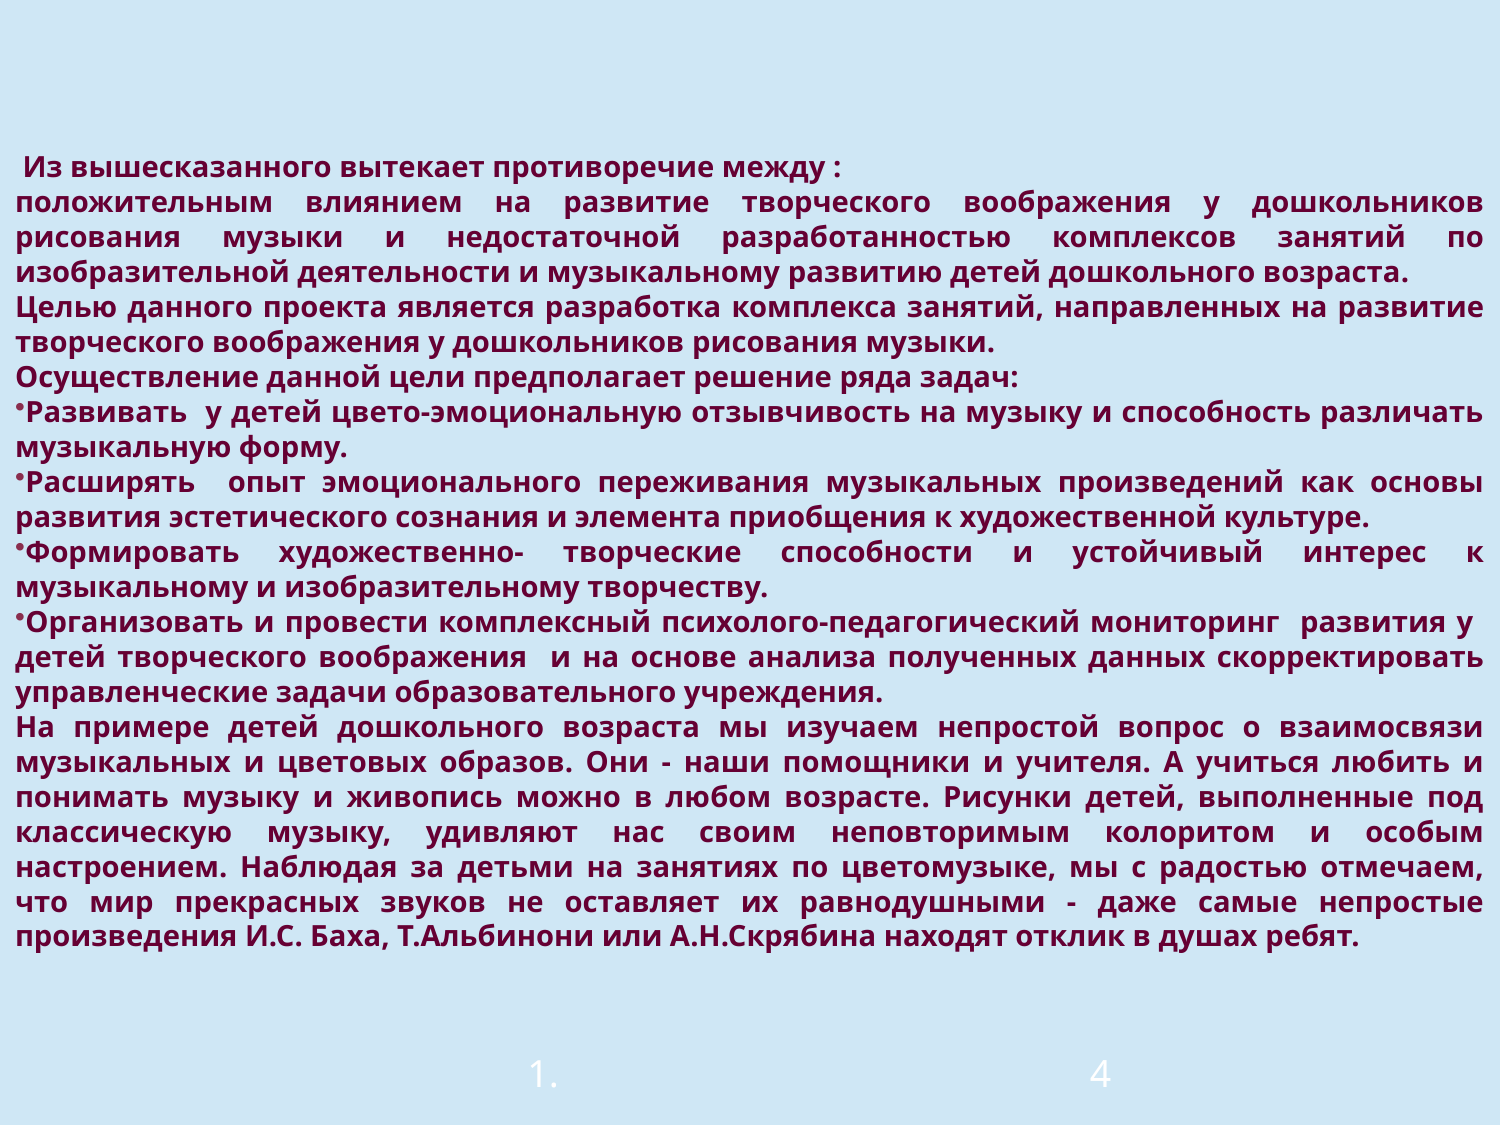

Из вышесказанного вытекает противоречие между :
положительным влиянием на развитие творческого воображения у дошкольников рисования музыки и недостаточной разработанностью комплексов занятий по изобразительной деятельности и музыкальному развитию детей дошкольного возраста.
Целью данного проекта является разработка комплекса занятий, направленных на развитие творческого воображения у дошкольников рисования музыки.
Осуществление данной цели предполагает решение ряда задач:
Развивать у детей цвето-эмоциональную отзывчивость на музыку и способность различать музыкальную форму.
Расширять опыт эмоционального переживания музыкальных произведений как основы развития эстетического сознания и элемента приобщения к художественной культуре.
Формировать художественно- творческие способности и устойчивый интерес к музыкальному и изобразительному творчеству.
Организовать и провести комплексный психолого-педагогический мониторинг развития у детей творческого воображения и на основе анализа полученных данных скорректировать управленческие задачи образовательного учреждения.
На примере детей дошкольного возраста мы изучаем непростой вопрос о взаимосвязи музыкальных и цветовых образов. Они - наши помощники и учителя. А учиться любить и понимать музыку и живопись можно в любом возрасте. Рисунки детей, выполненные под классическую музыку, удивляют нас своим неповторимым колоритом и особым настроением. Наблюдая за детьми на занятиях по цветомузыке, мы с радостью отмечаем, что мир прекрасных звуков не оставляет их равнодушными - даже самые непростые произведения И.С. Баха, Т.Альбинони или А.Н.Скрябина находят отклик в душах ребят.
1.